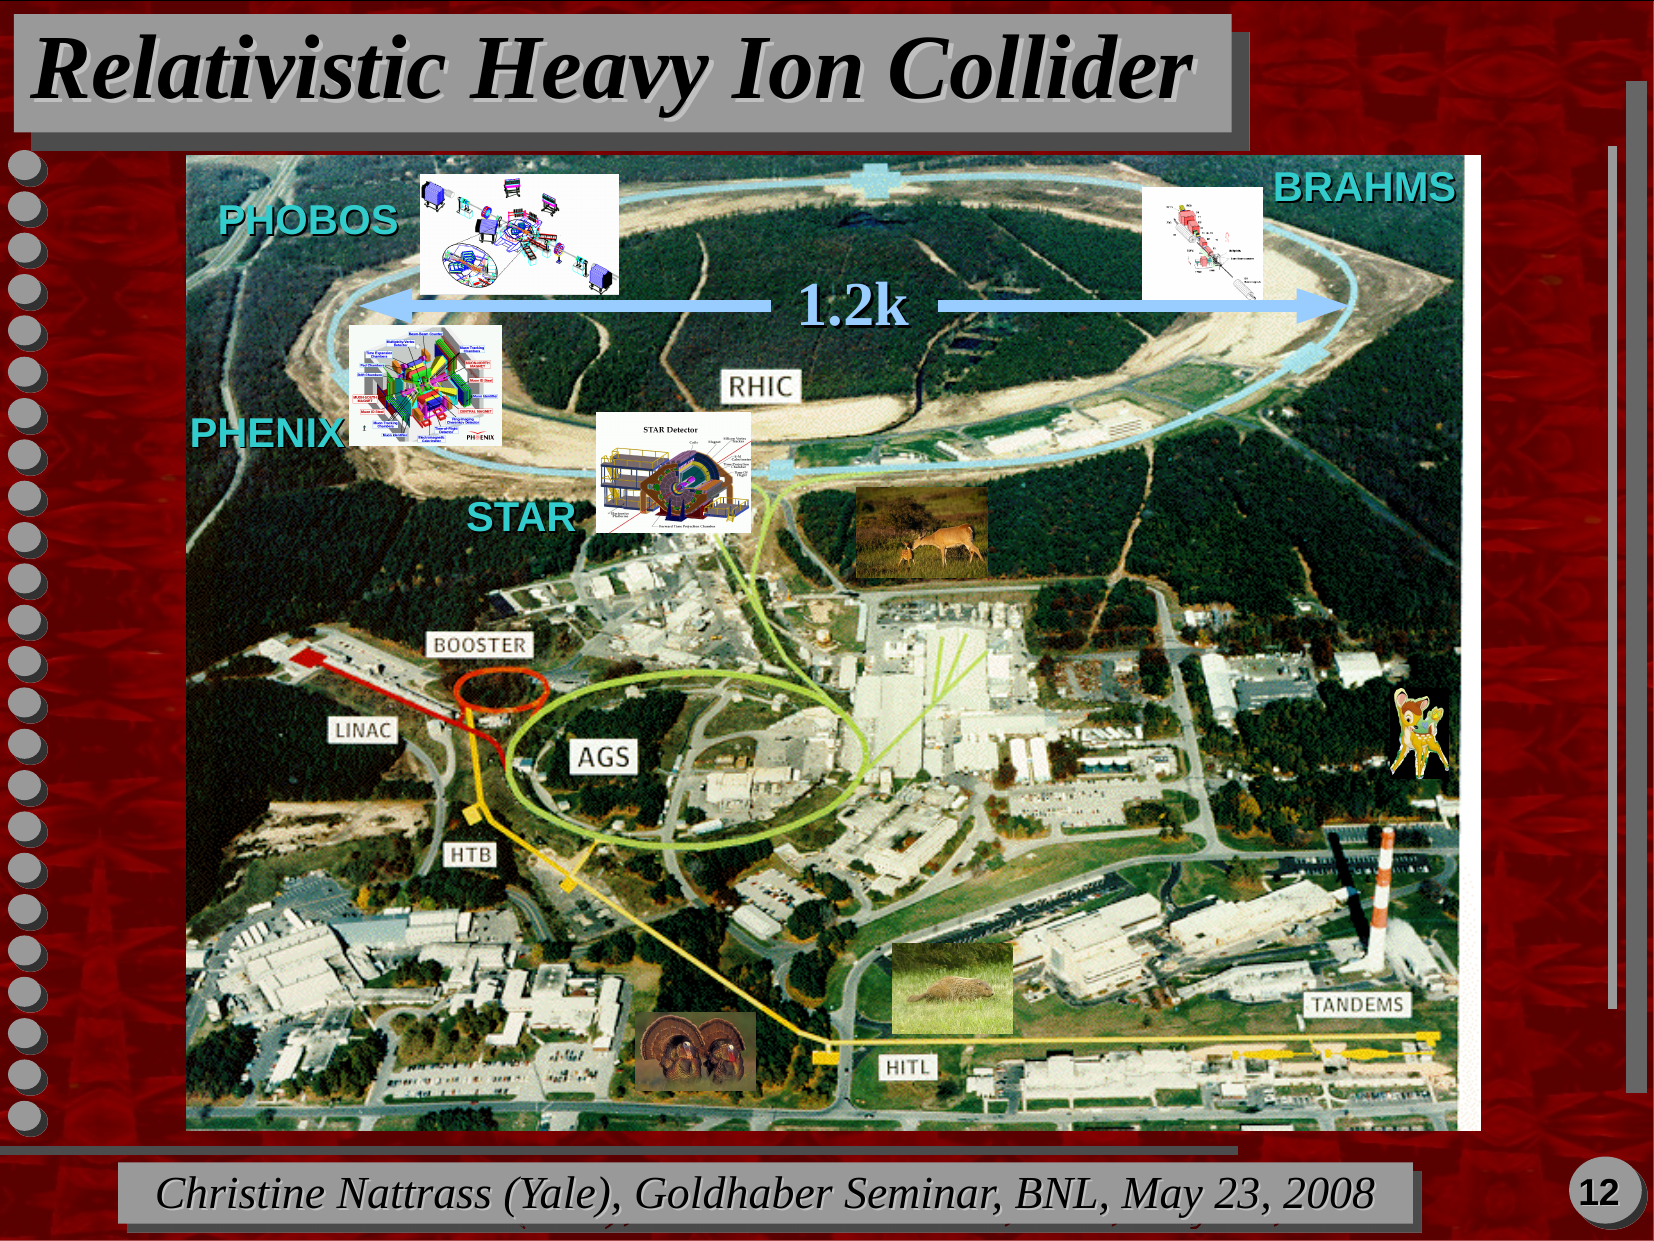

# Relativistic Heavy Ion Collider
BRAHMS
PHOBOS
PHENIX
STAR
1.2k